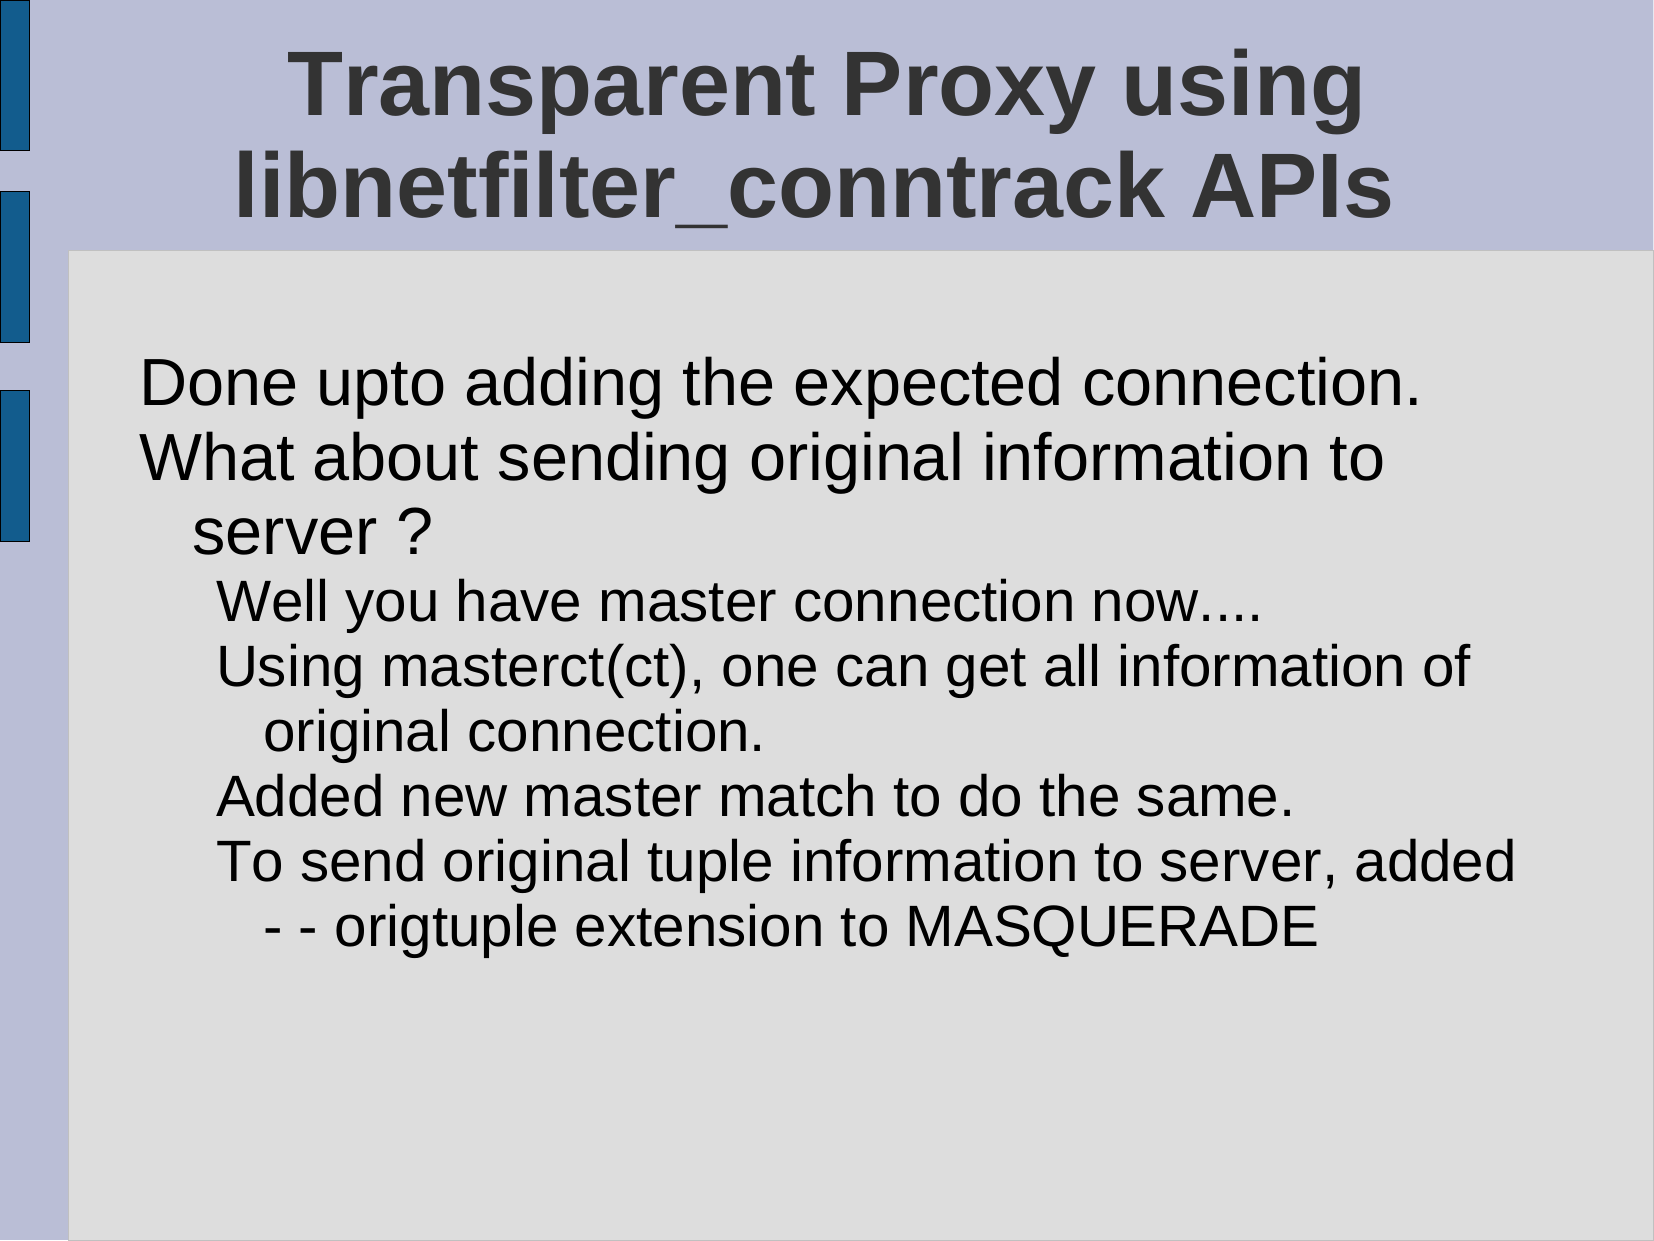

# Transparent Proxy using libnetfilter_conntrack APIs
Done upto adding the expected connection.
What about sending original information to server ?
Well you have master connection now....
Using masterct(ct), one can get all information of original connection.
Added new master match to do the same.
To send original tuple information to server, added - - origtuple extension to MASQUERADE